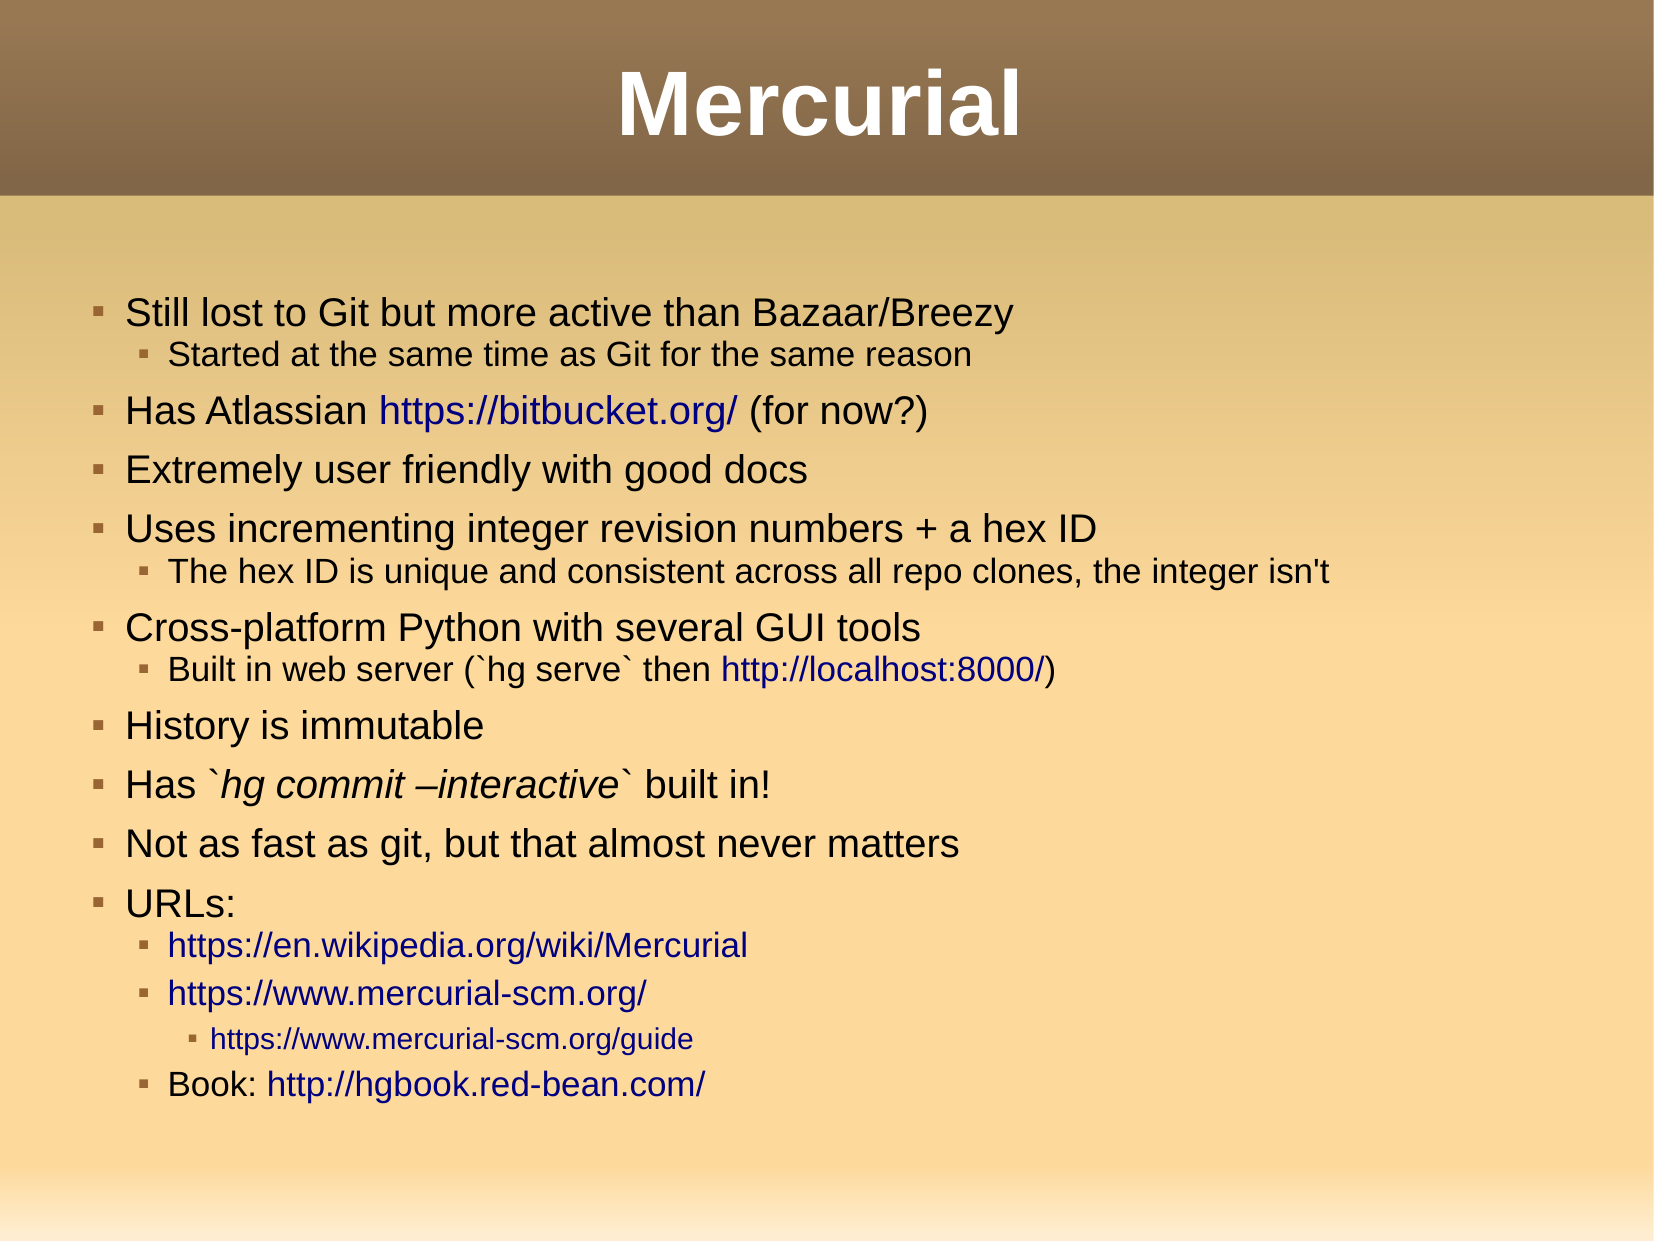

# Mercurial
Still lost to Git but more active than Bazaar/Breezy
Started at the same time as Git for the same reason
Has Atlassian https://bitbucket.org/ (for now?)
Extremely user friendly with good docs
Uses incrementing integer revision numbers + a hex ID
The hex ID is unique and consistent across all repo clones, the integer isn't
Cross-platform Python with several GUI tools
Built in web server (`hg serve` then http://localhost:8000/)
History is immutable
Has `hg commit –interactive` built in!
Not as fast as git, but that almost never matters
URLs:
https://en.wikipedia.org/wiki/Mercurial
https://www.mercurial-scm.org/
https://www.mercurial-scm.org/guide
Book: http://hgbook.red-bean.com/